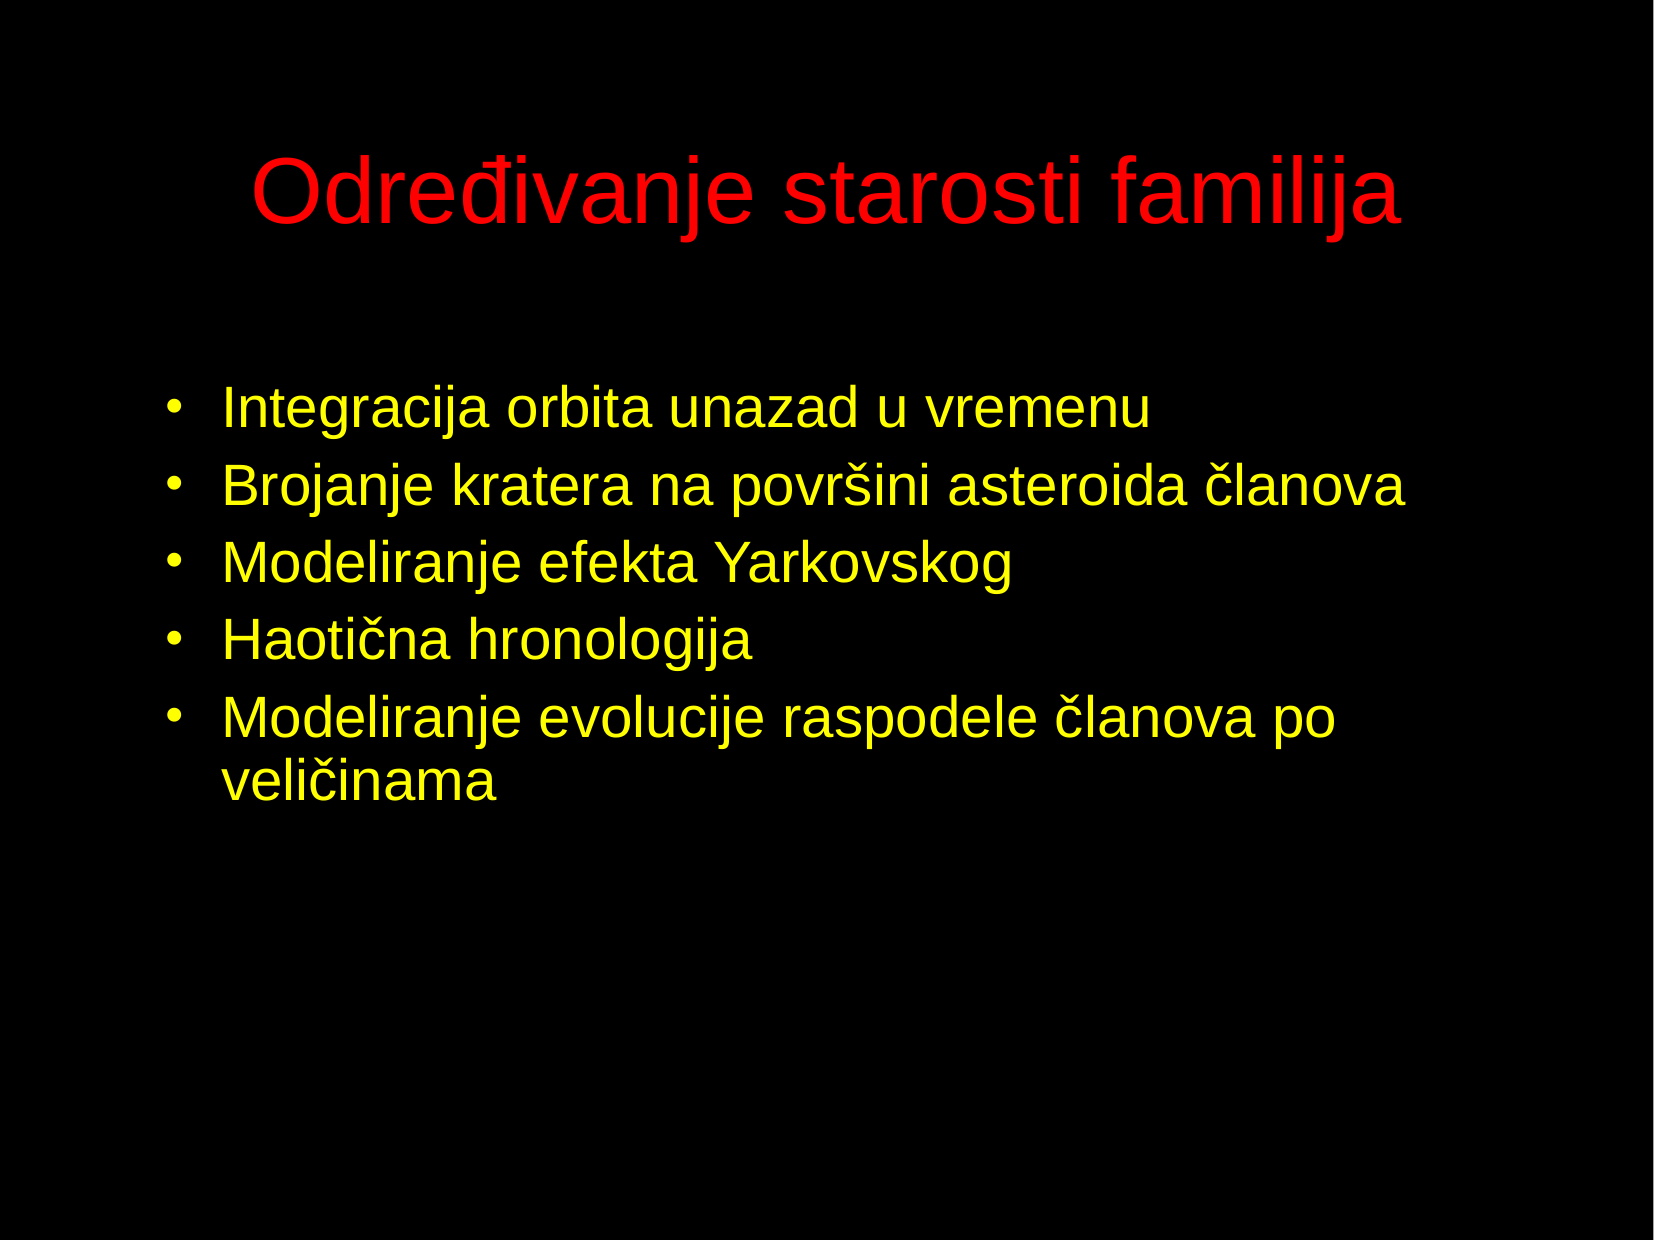

# Određivanje starosti familija
Integracija orbita unazad u vremenu
Brojanje kratera na površini asteroida članova
Modeliranje efekta Yarkovskog
Haotična hronologija
Modeliranje evolucije raspodele članova po veličinama